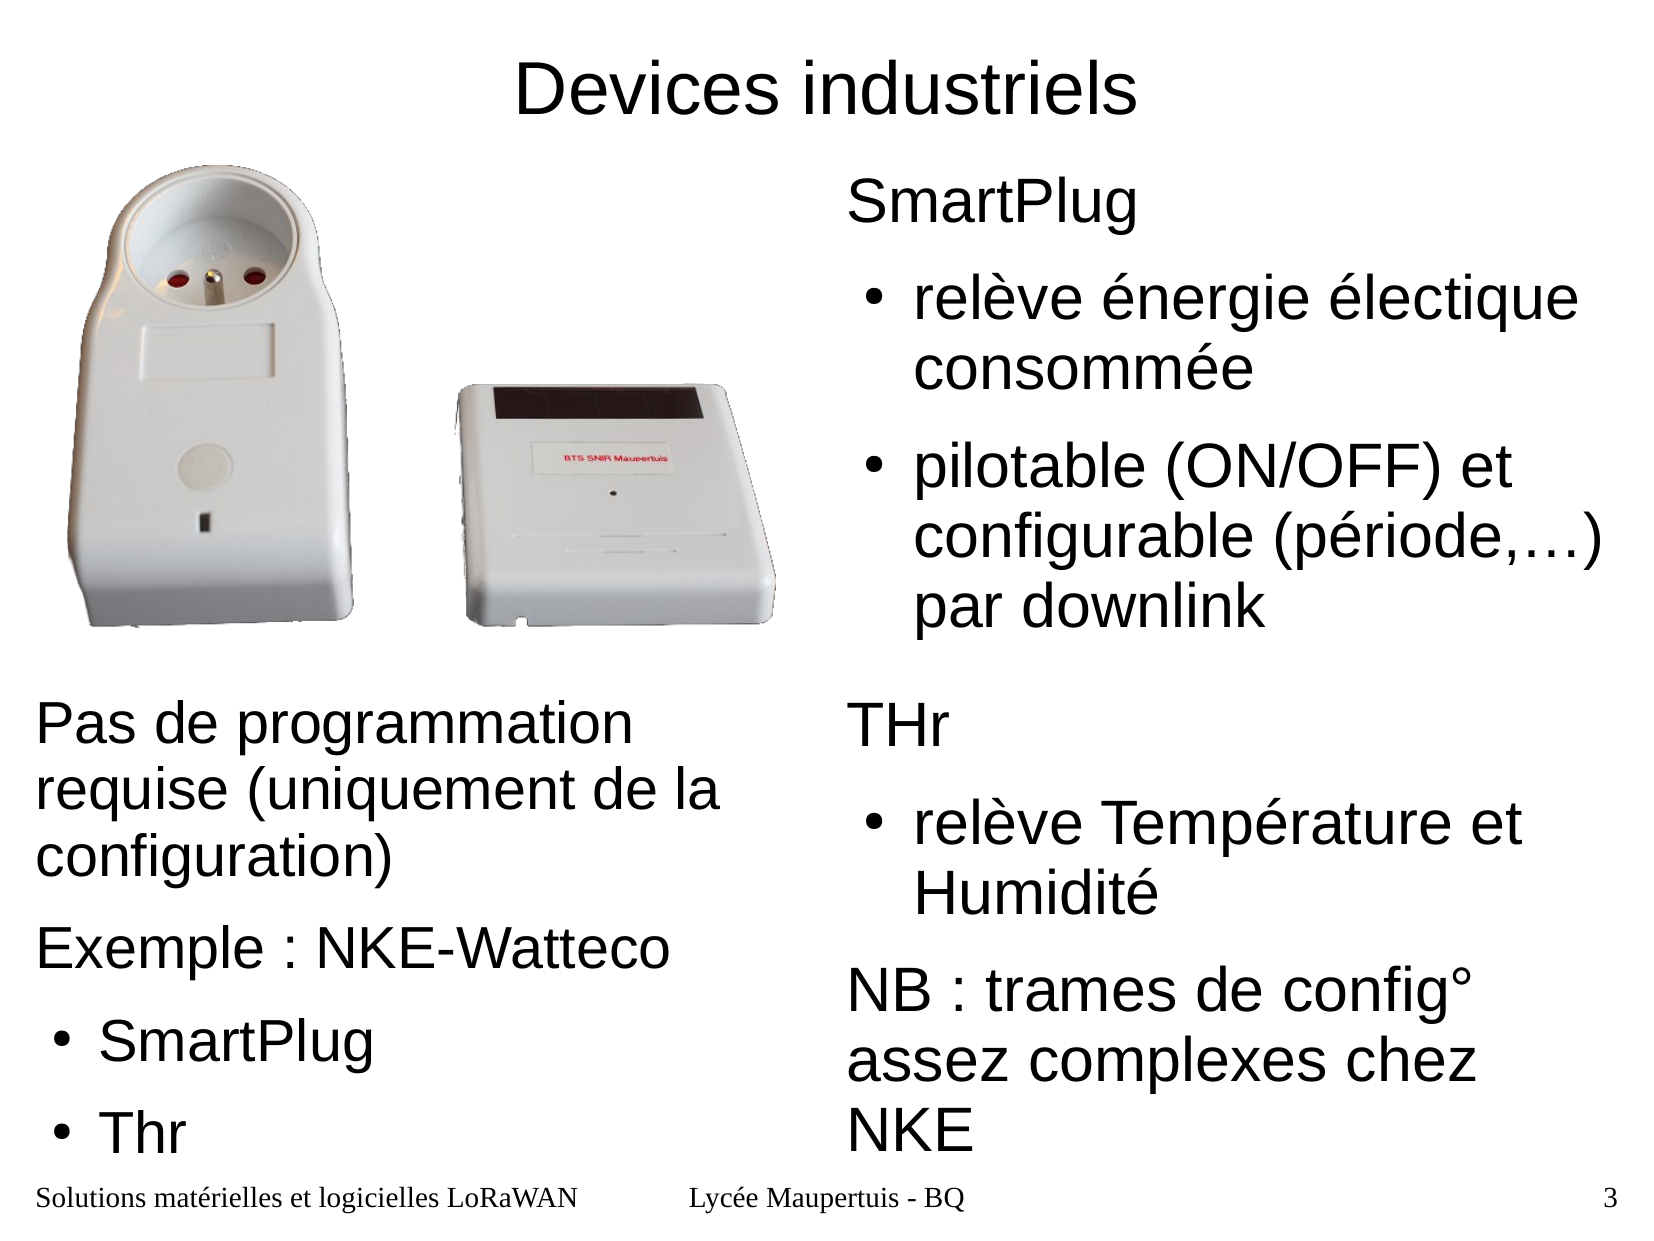

# Devices industriels
SmartPlug
relève énergie électique consommée
pilotable (ON/OFF) et configurable (période,…) par downlink
Pas de programmation requise (uniquement de la configuration)
Exemple : NKE-Watteco
SmartPlug
Thr
THr
relève Température et Humidité
NB : trames de config° assez complexes chez NKE
Solutions matérielles et logicielles LoRaWAN
Lycée Maupertuis - BQ
3